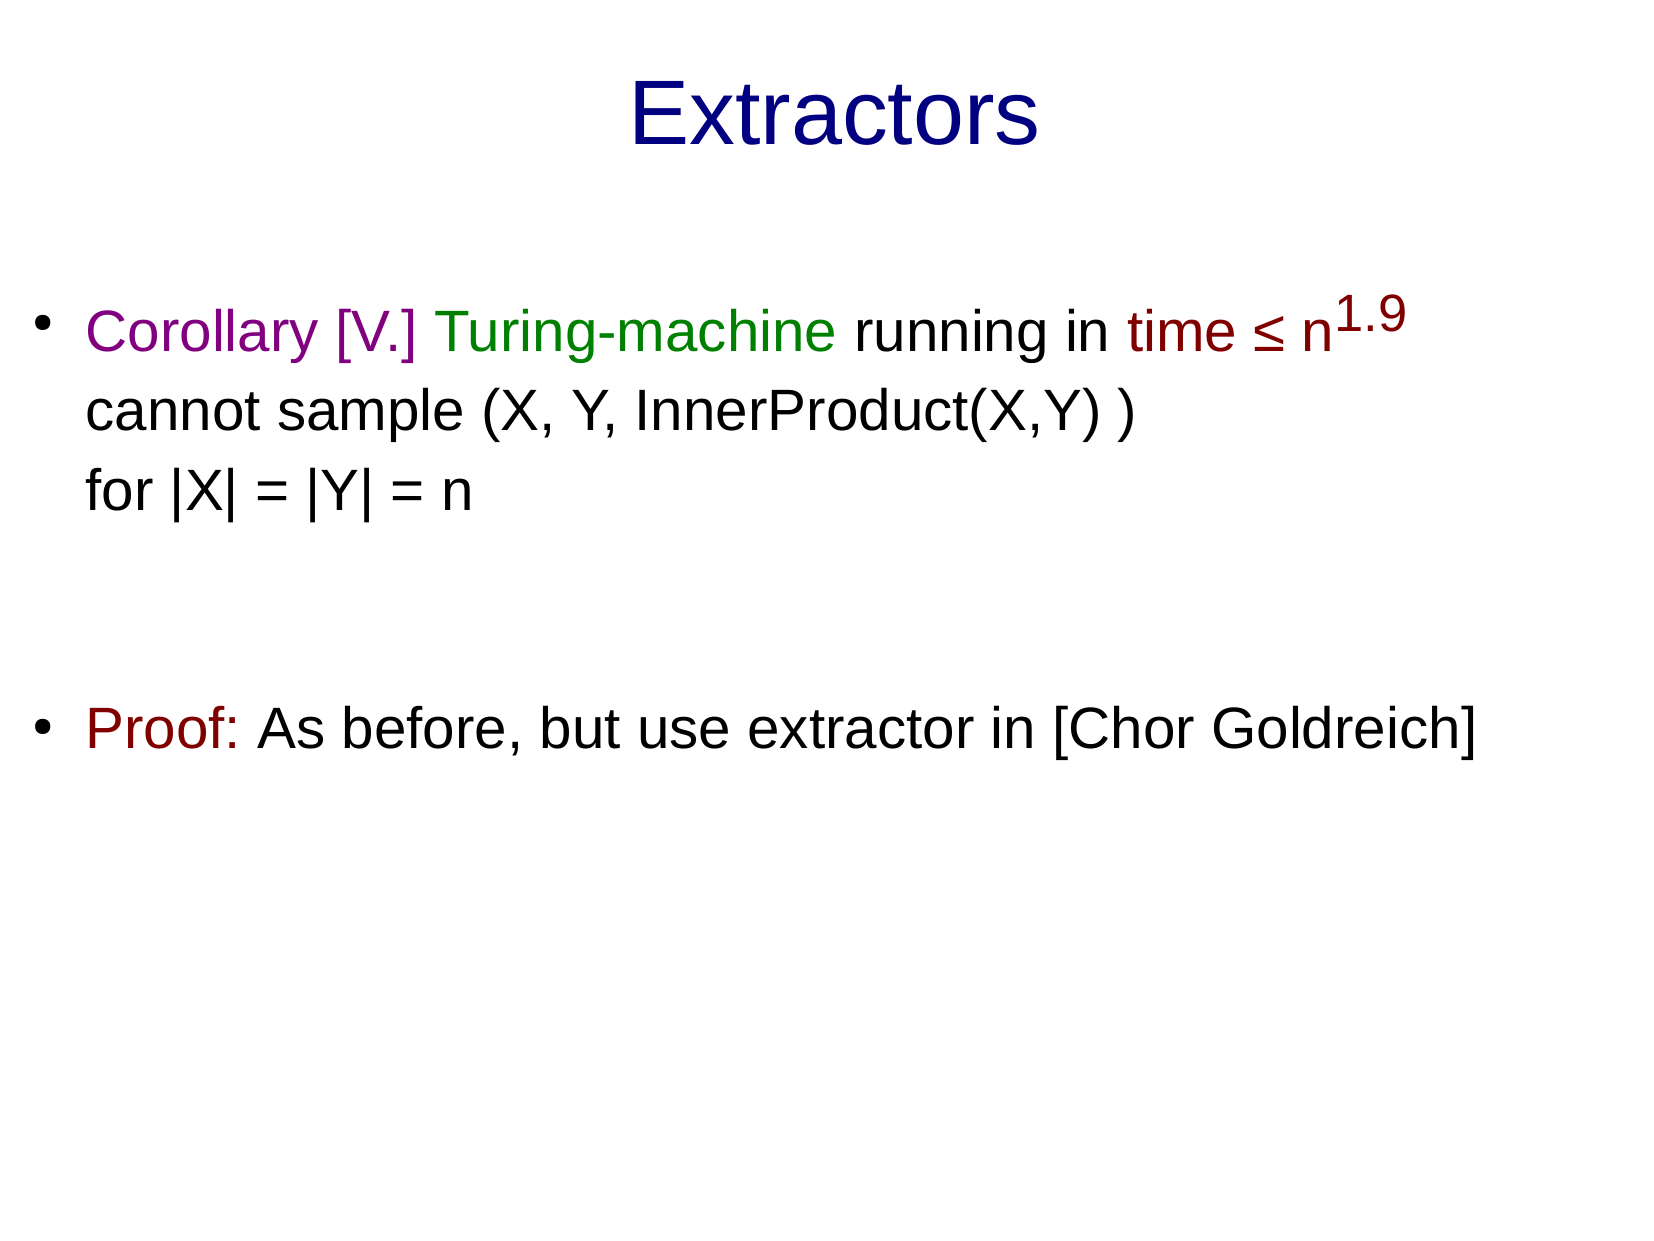

Extractors
# Corollary [V.] Turing-machine running in time ≤ n1.9
cannot sample (X, Y, InnerProduct(X,Y) )
for |X| = |Y| = n
Proof: As before, but use extractor in [Chor Goldreich]